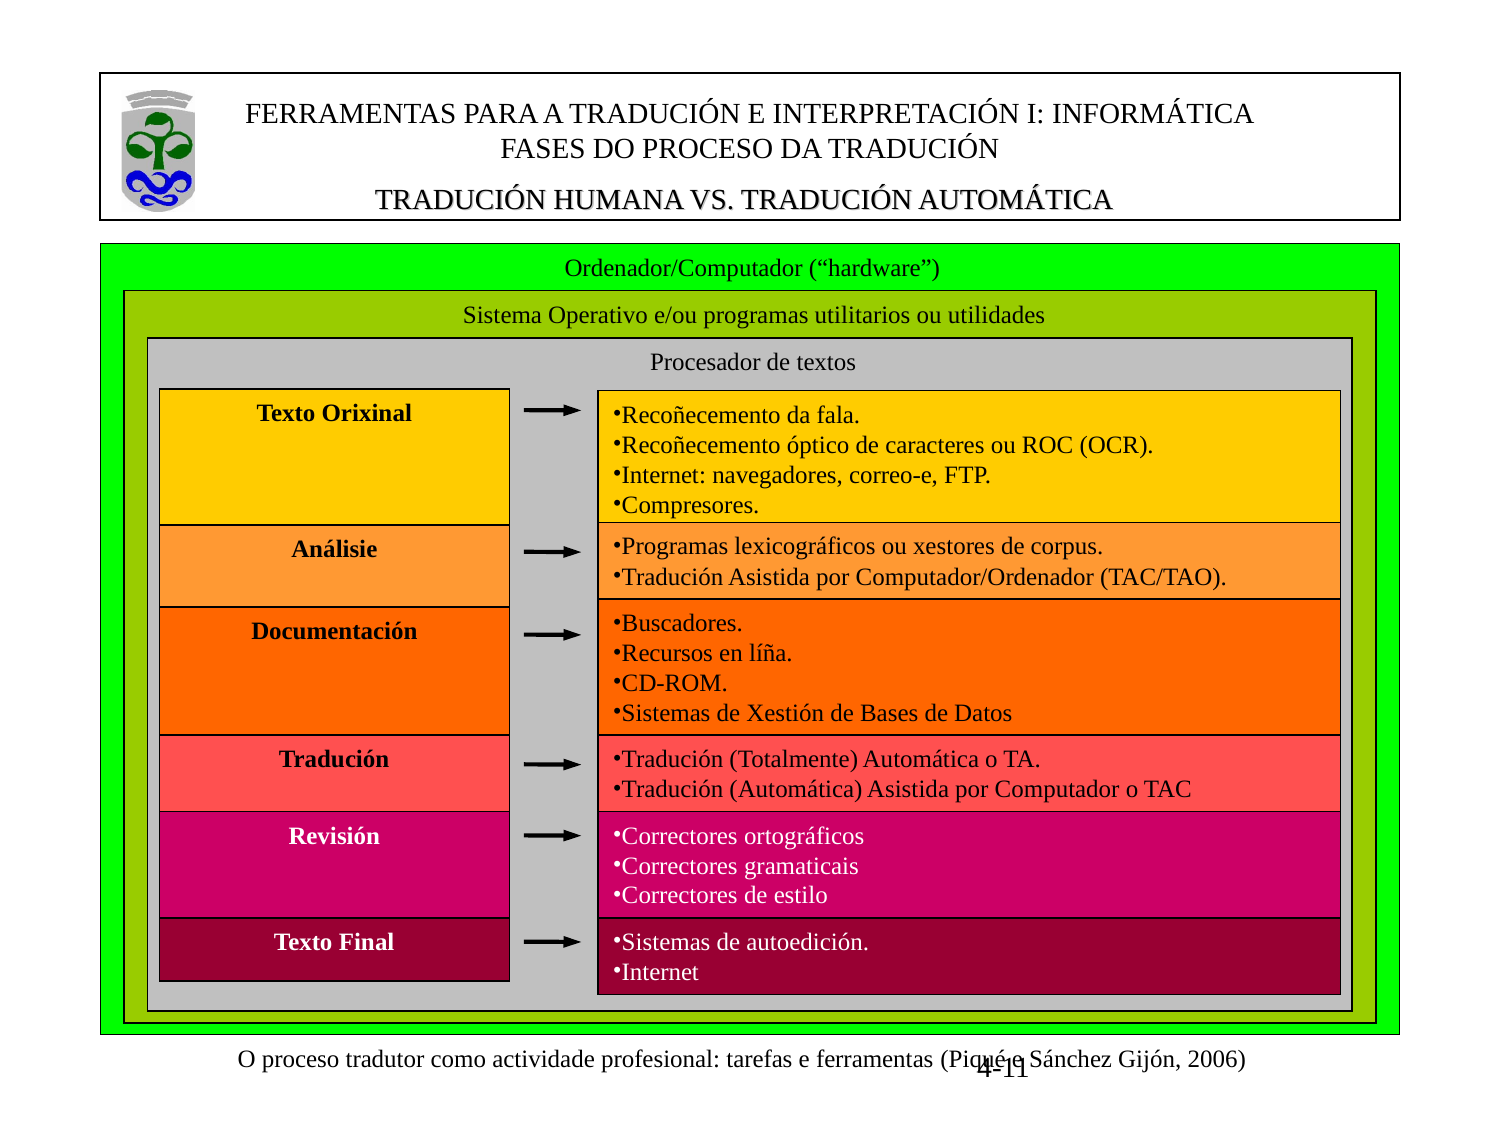

TRADUCIÓN HUMANA VS. TRADUCIÓN AUTOMÁTICA
Ordenador/Computador (“hardware”)
Sistema Operativo e/ou programas utilitarios ou utilidades
Procesador de textos
Texto Orixinal
Recoñecemento da fala.
Recoñecemento óptico de caracteres ou ROC (OCR).
Internet: navegadores, correo-e, FTP.
Compresores.
Programas lexicográficos ou xestores de corpus.
Tradución Asistida por Computador/Ordenador (TAC/TAO).
Análisie
Buscadores.
Recursos en líña.
CD-ROM.
Sistemas de Xestión de Bases de Datos
Documentación
Tradución
Tradución (Totalmente) Automática o TA.
Tradución (Automática) Asistida por Computador o TAC
Correctores ortográficos
Correctores gramaticais
Correctores de estilo
Revisión
Texto Final
Sistemas de autoedición.
Internet
O proceso tradutor como actividade profesional: tarefas e ferramentas (Piqué e Sánchez Gijón, 2006)